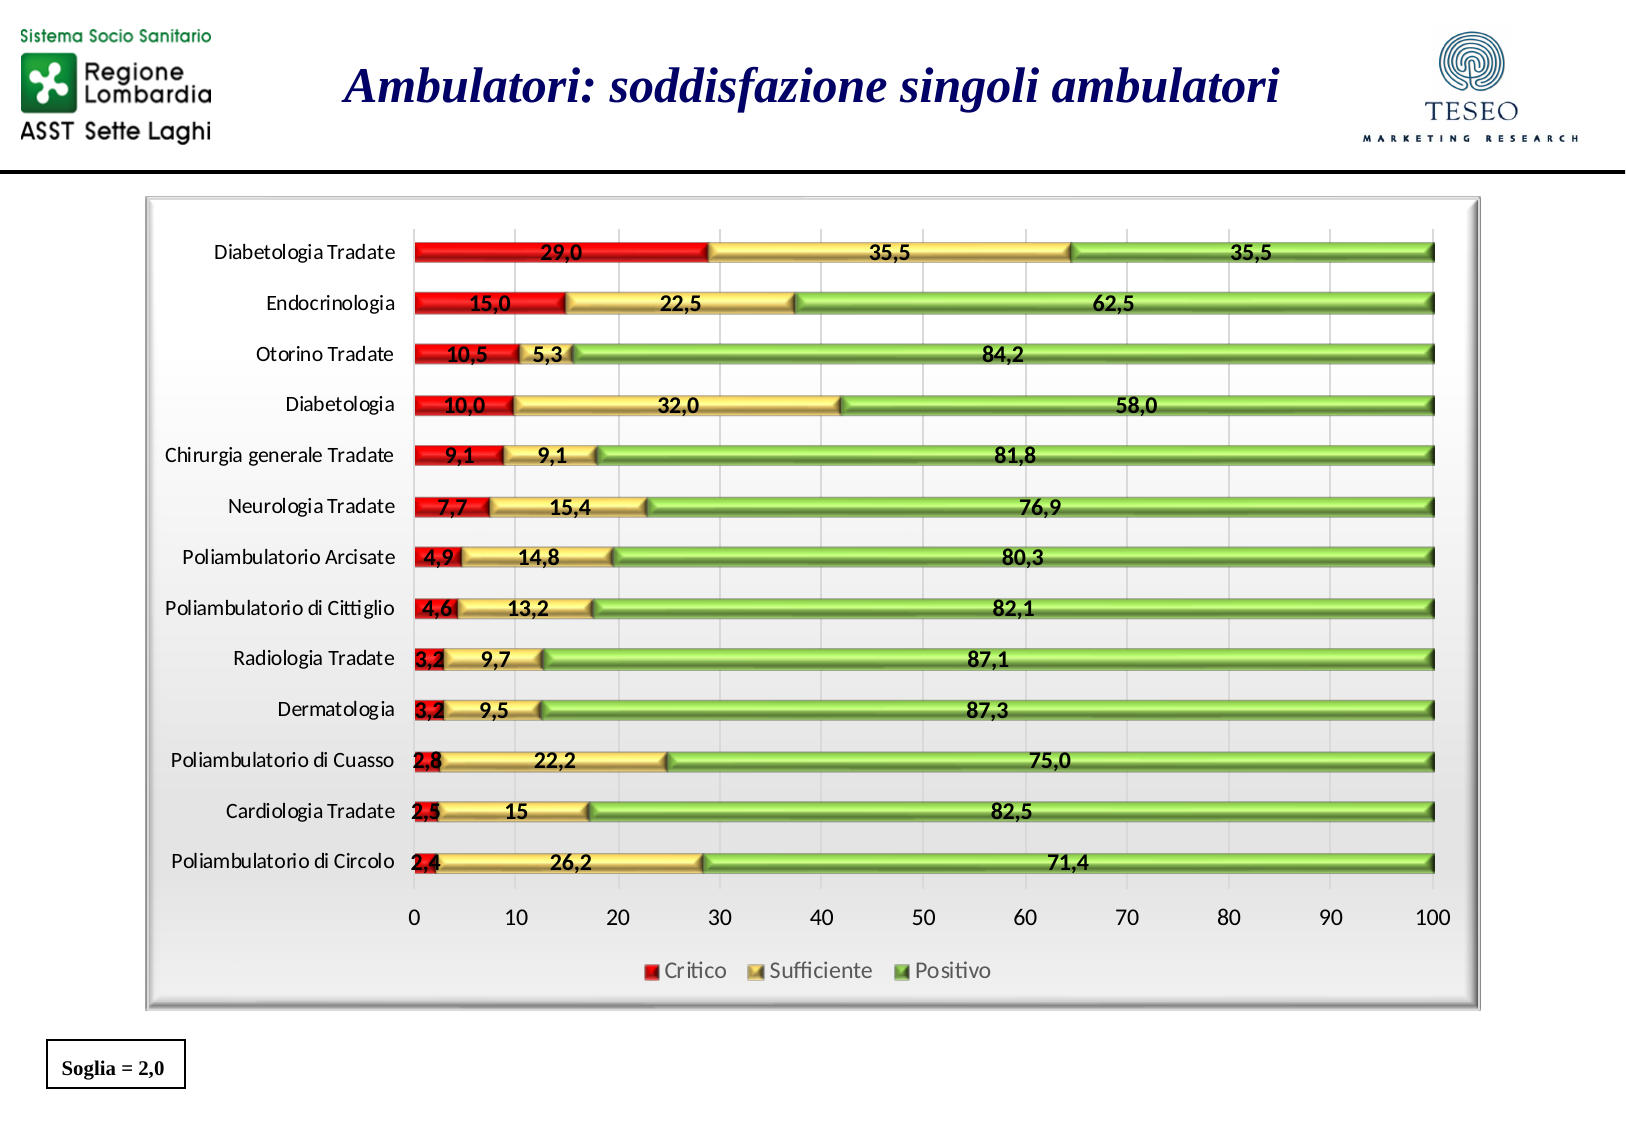

Ambulatori: soddisfazione singoli ambulatori
Soglia = 2,0